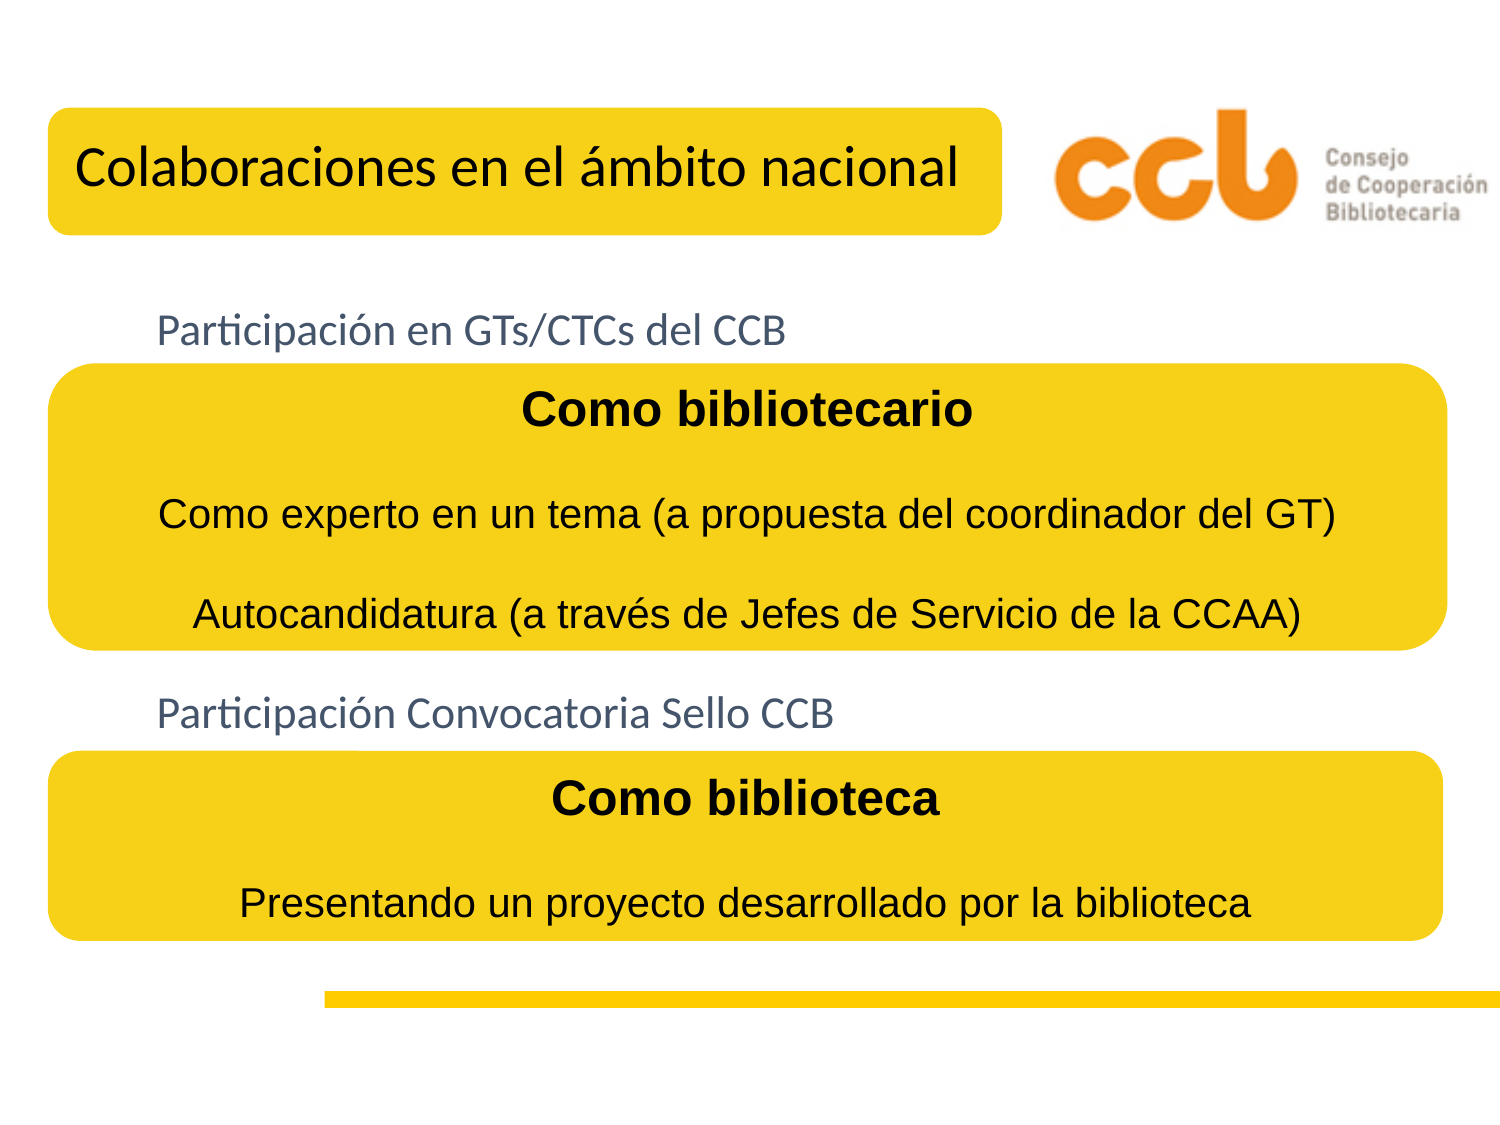

Colaboraciones en el ámbito nacional
# Participación en GTs/CTCs del CCB
Como bibliotecario
Como experto en un tema (a propuesta del coordinador del GT)
Autocandidatura (a través de Jefes de Servicio de la CCAA)
Participación Convocatoria Sello CCB
Como biblioteca
Presentando un proyecto desarrollado por la biblioteca